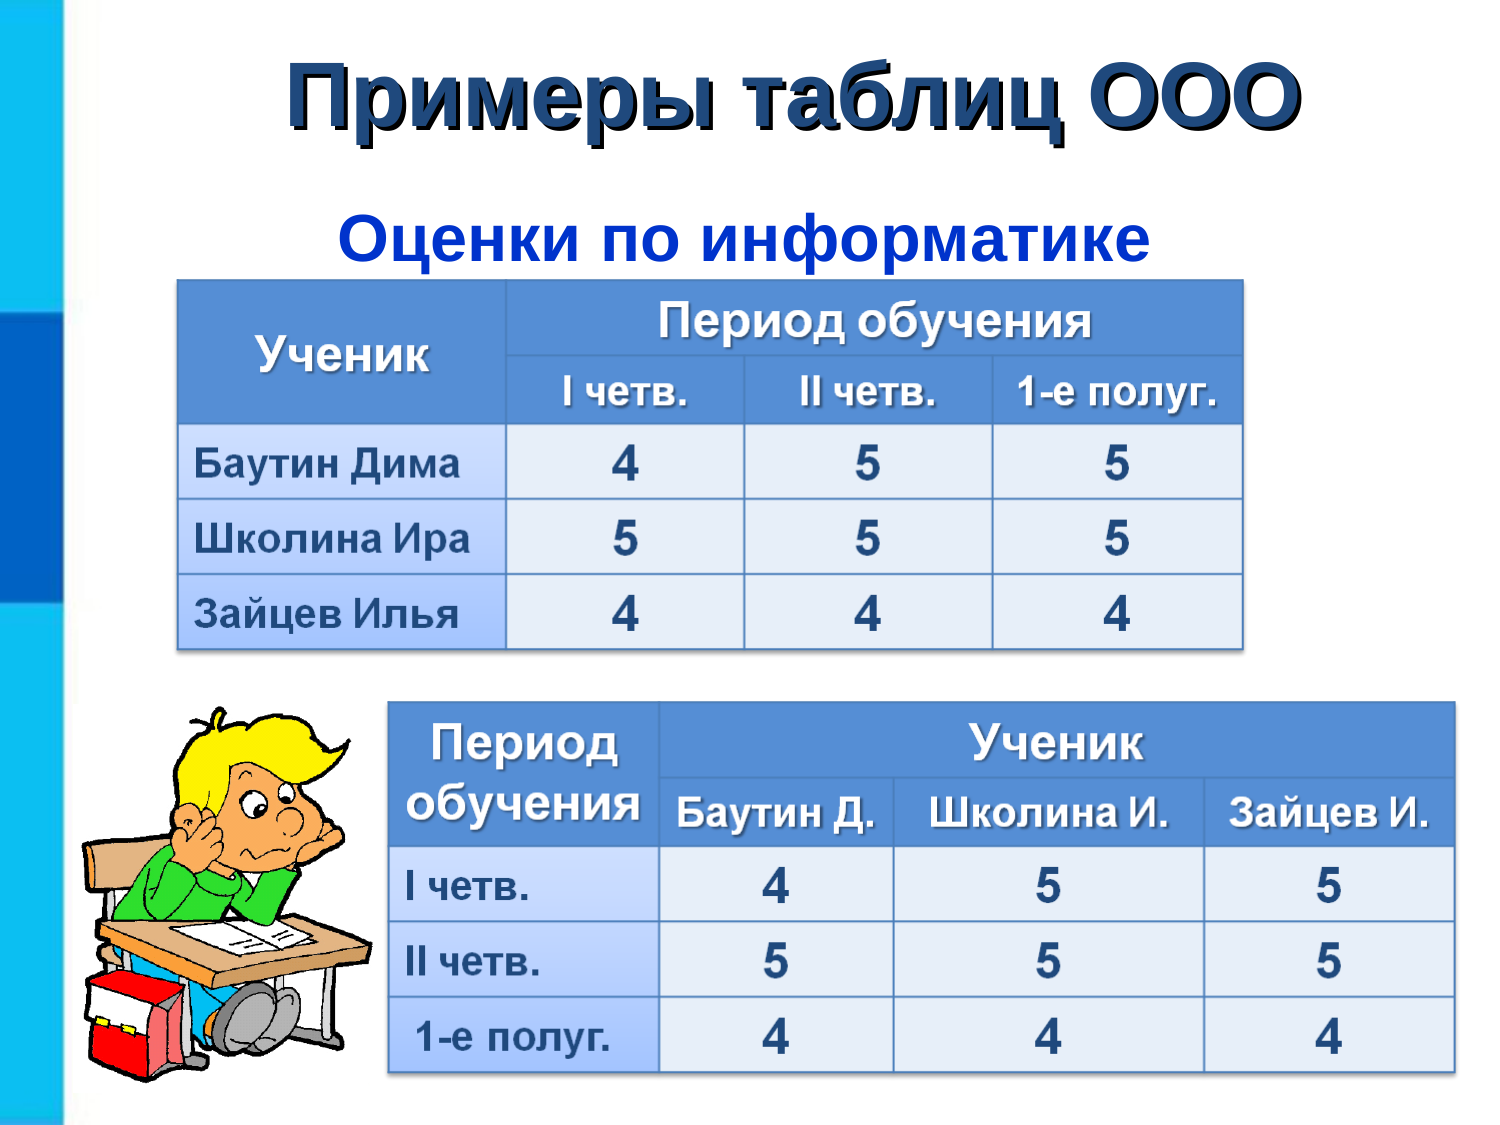

# Примеры таблиц ООО
Оценки по информатике